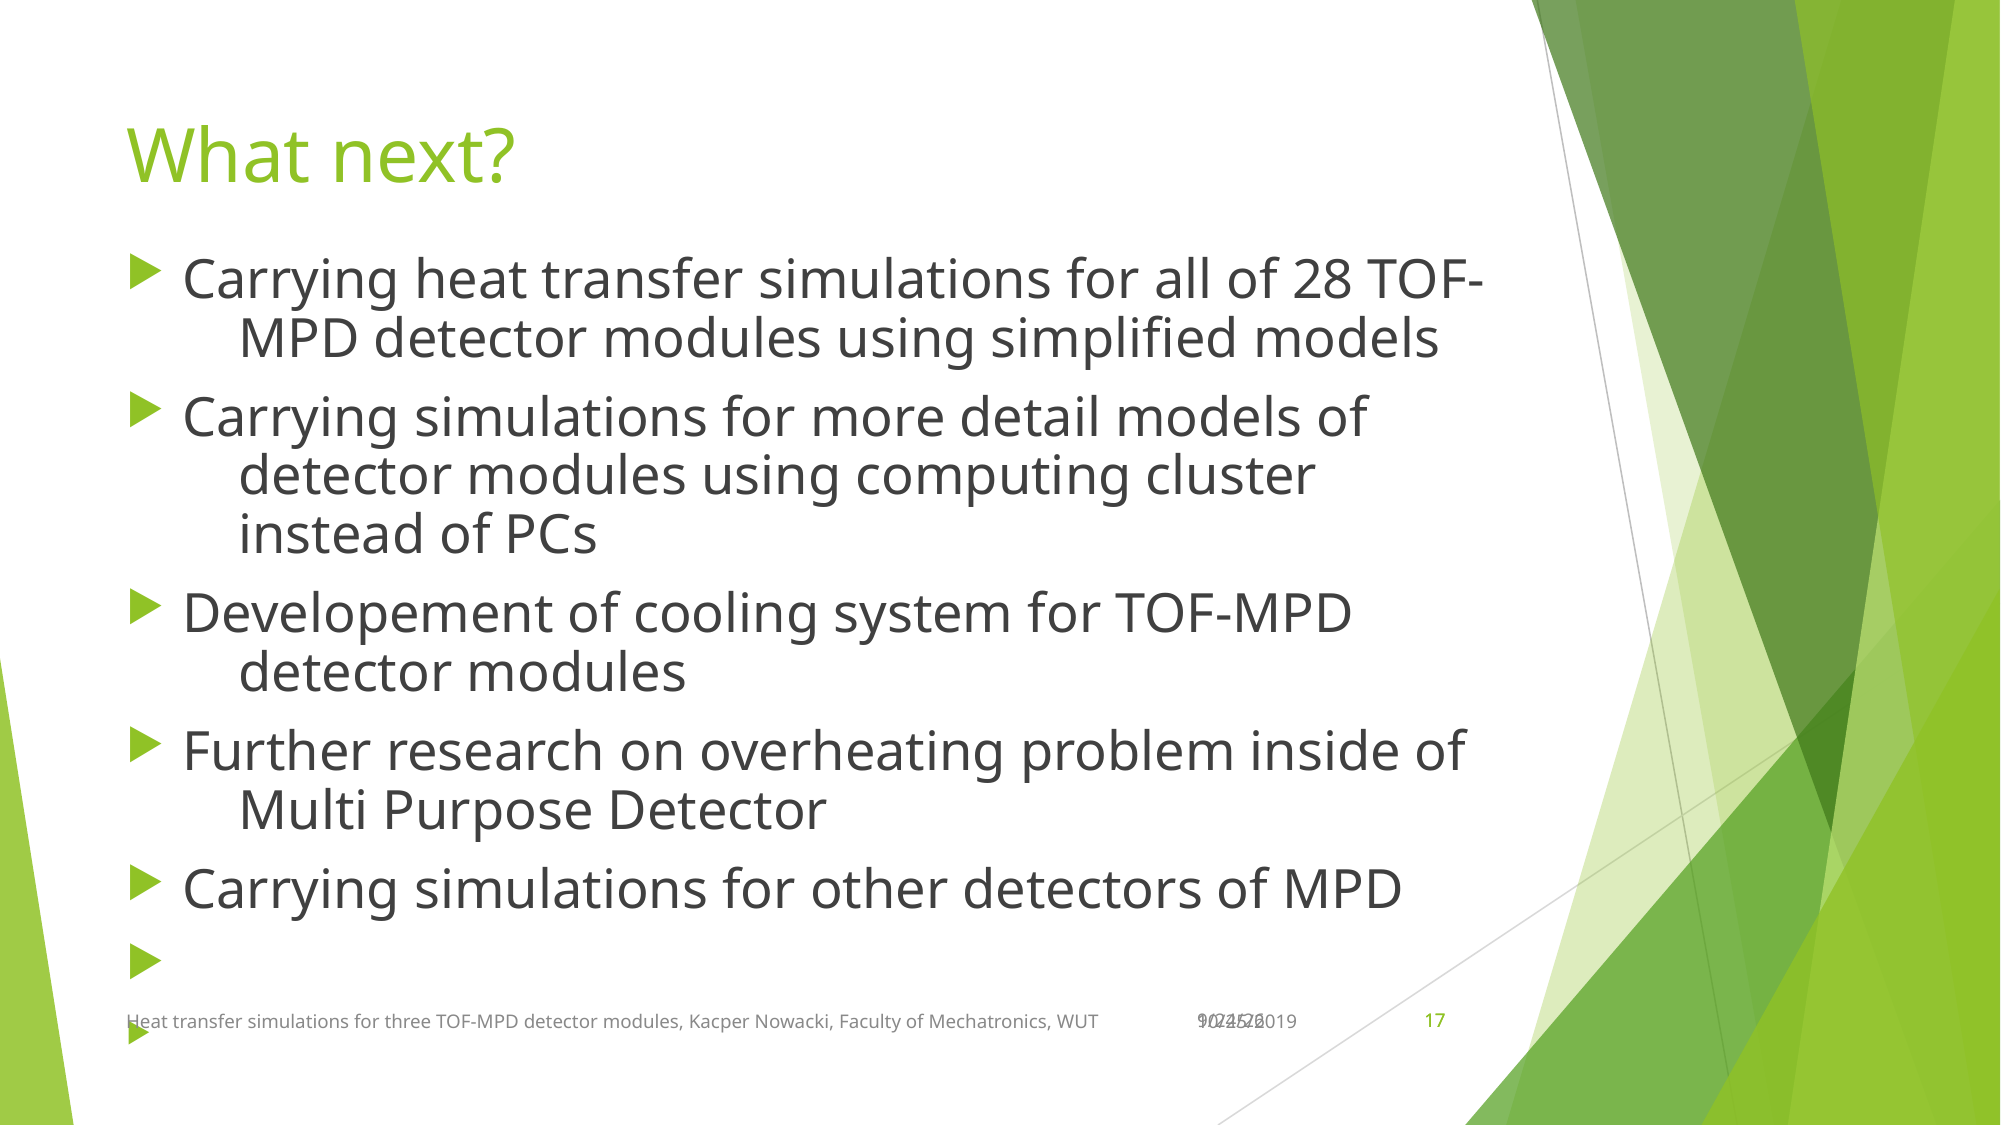

# What next?
Carrying heat transfer simulations for all of 28 TOF-MPD detector modules using simplified models
Carrying simulations for more detail models of detector modules using computing cluster instead of PCs
Developement of cooling system for TOF-MPD detector modules
Further research on overheating problem inside of Multi Purpose Detector
Carrying simulations for other detectors of MPD
Heat transfer simulations for three TOF-MPD detector modules, Kacper Nowacki, Faculty of Mechatronics, WUT
10/25/2019